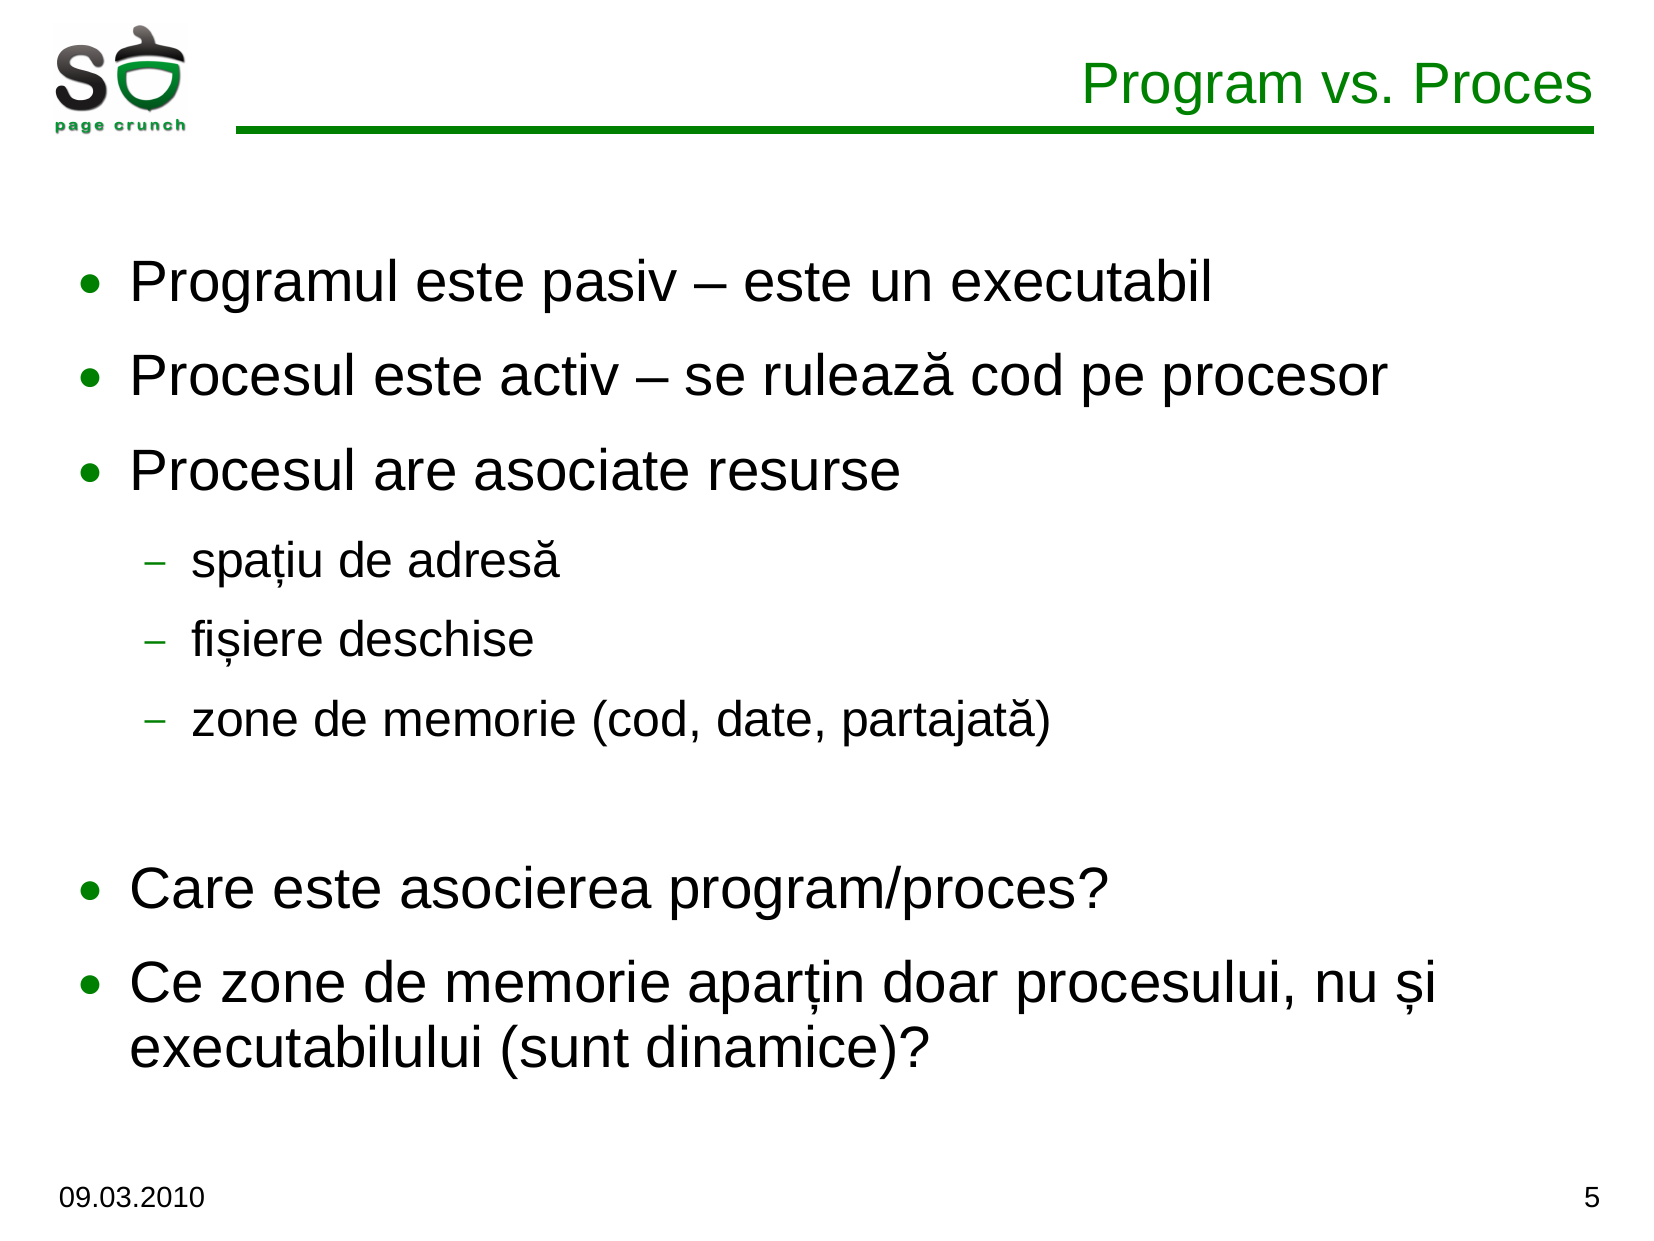

# Program vs. Proces
Programul este pasiv – este un executabil
Procesul este activ – se rulează cod pe procesor
Procesul are asociate resurse
spațiu de adresă
fișiere deschise
zone de memorie (cod, date, partajată)
Care este asocierea program/proces?
Ce zone de memorie aparțin doar procesului, nu și executabilului (sunt dinamice)?
09.03.2010
5